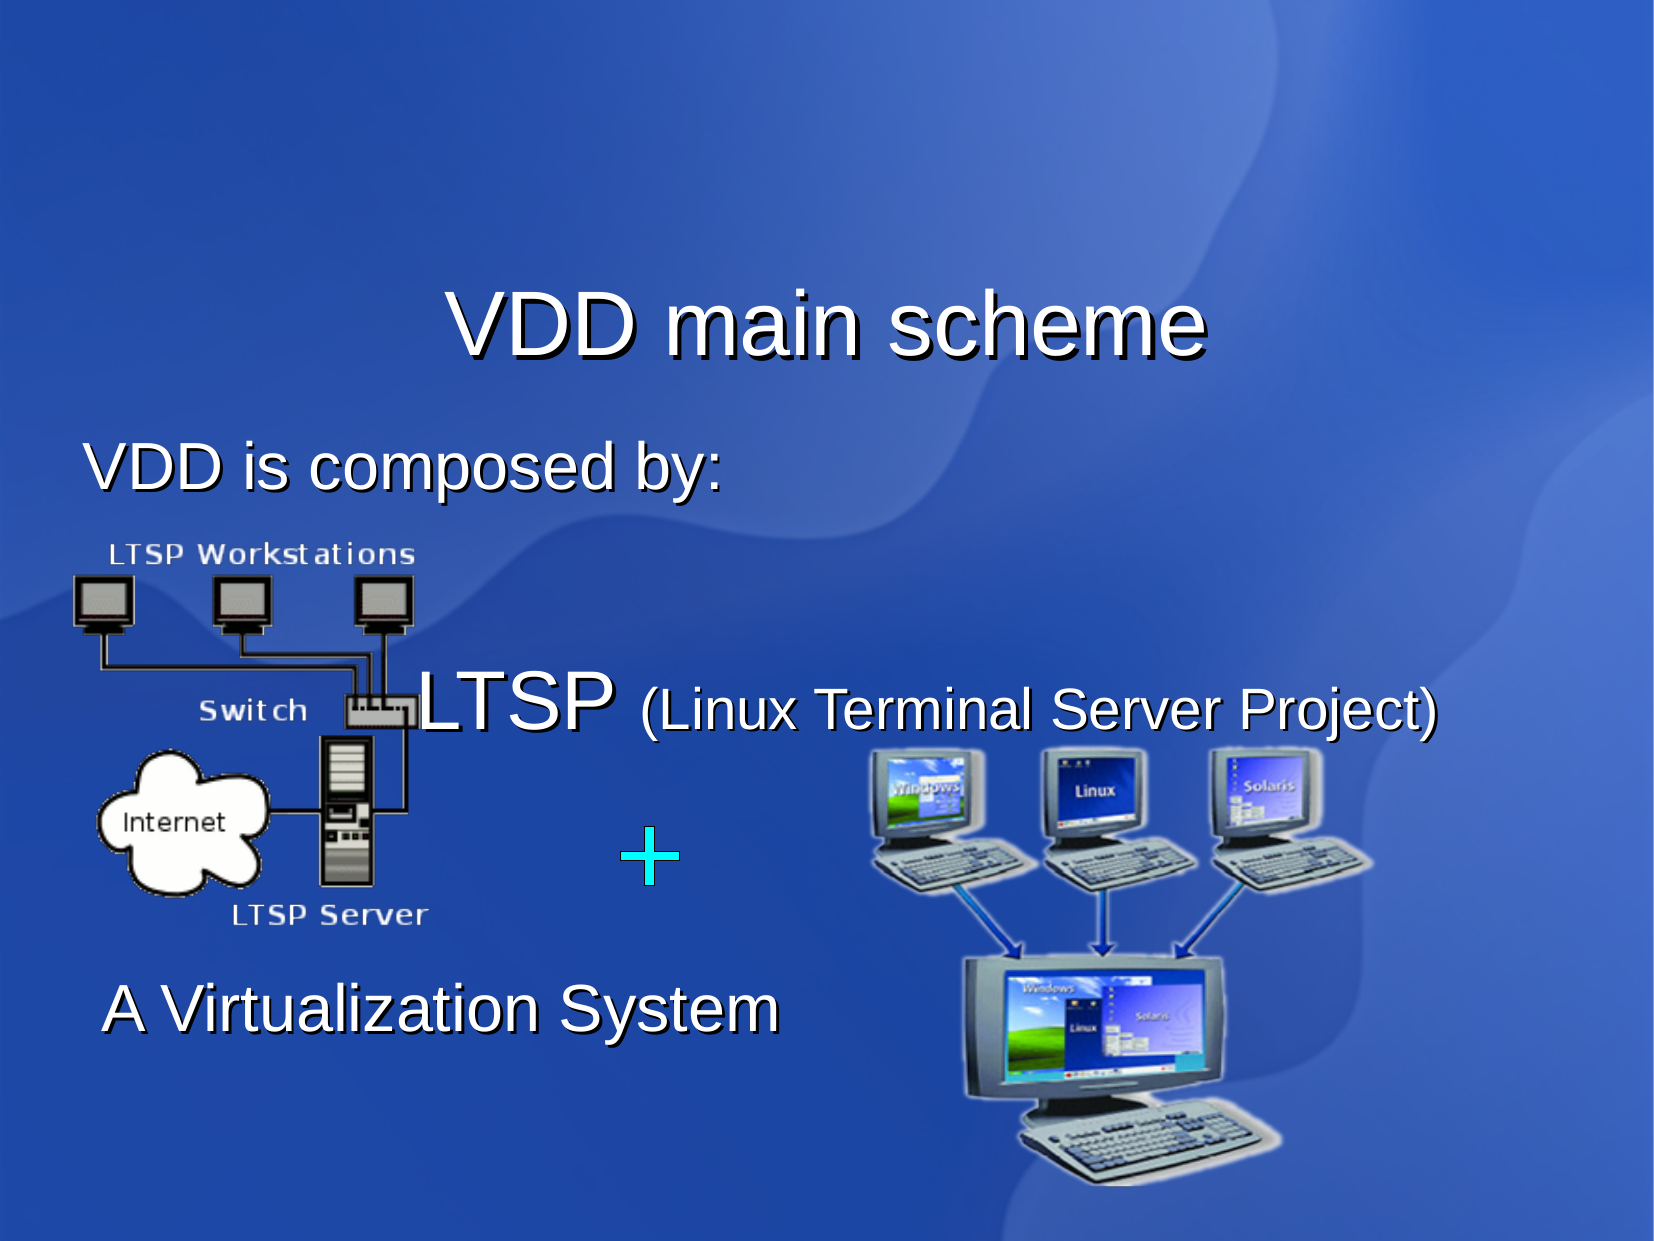

# VDD main scheme
VDD is composed by:
 LTSP (Linux Terminal Server Project)
 A Virtualization System